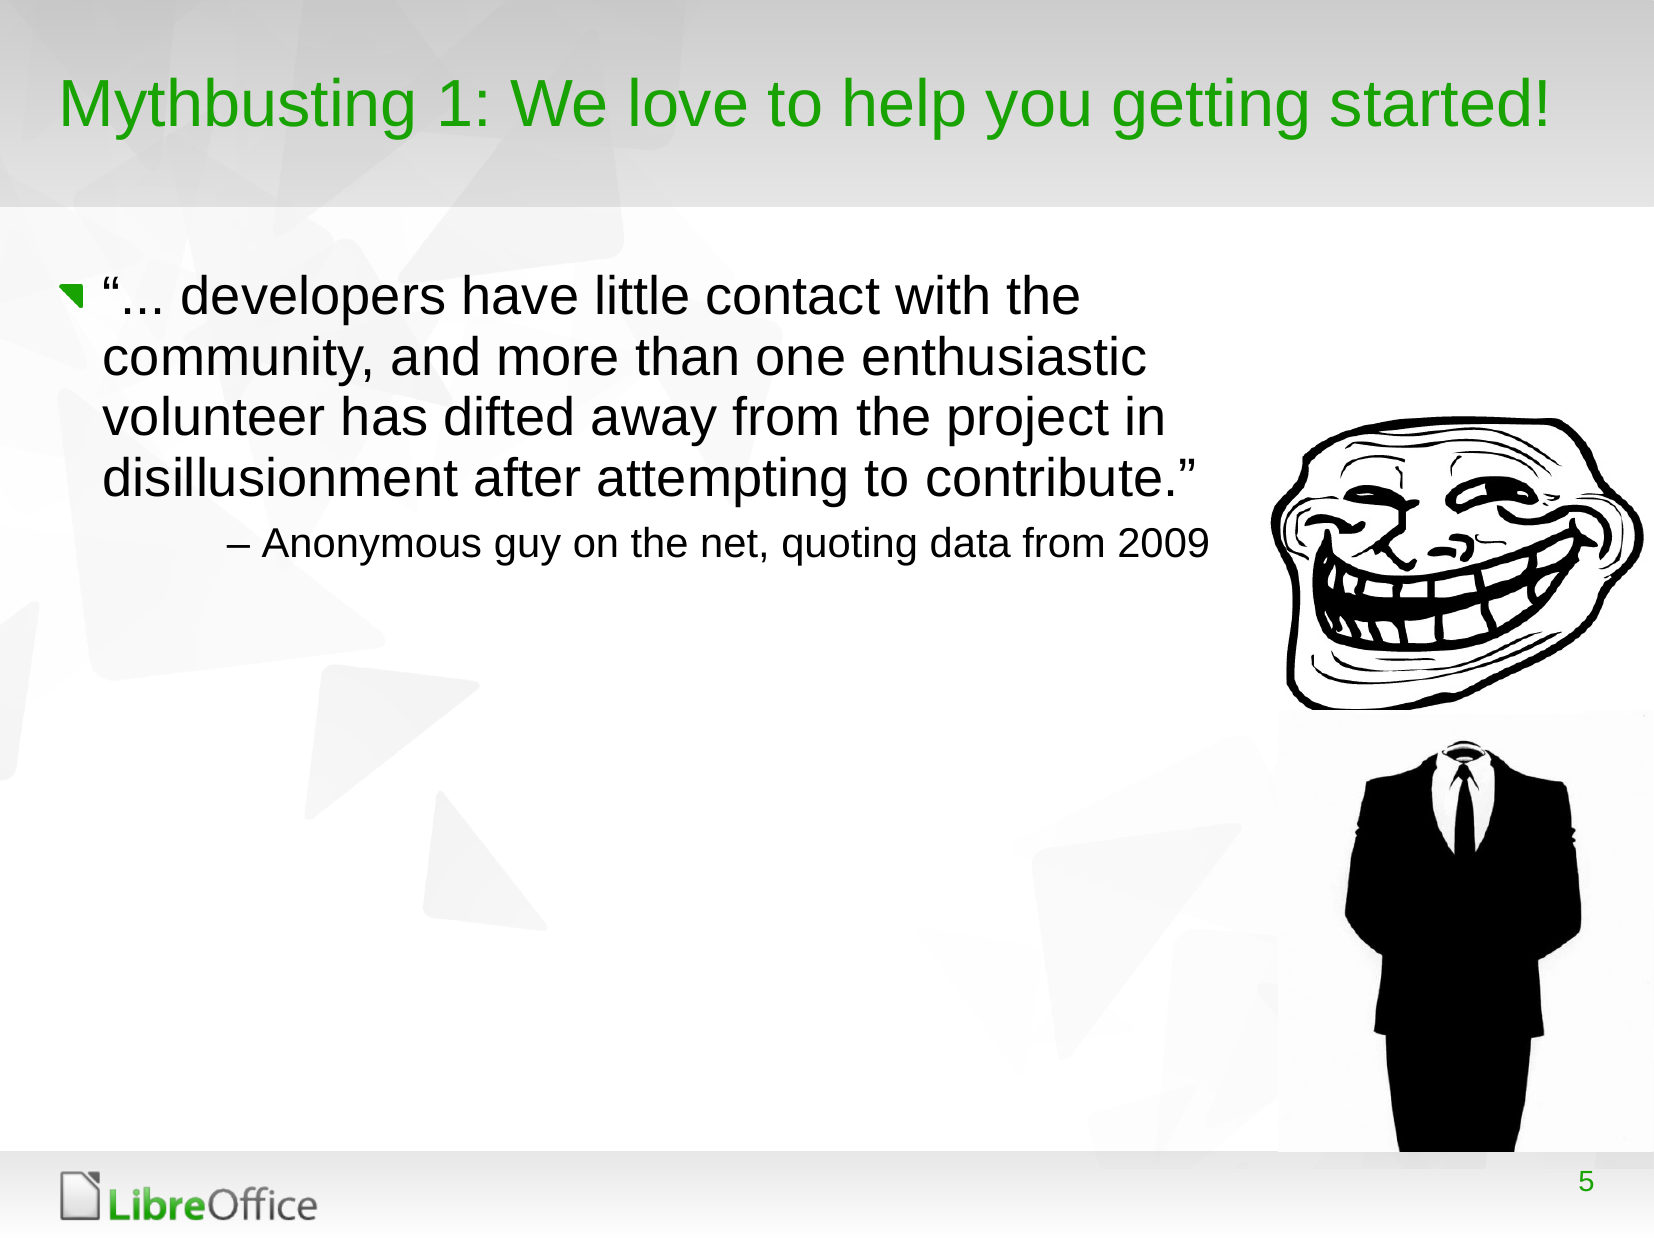

# Mythbusting 1: We love to help you getting started!
“... developers have little contact with the community, and more than one enthusiastic volunteer has difted away from the project in disillusionment after attempting to contribute.”
– Anonymous guy on the net, quoting data from 2009
http://www.linuxplanet.com/linuxplanet/reports/6636/1
5